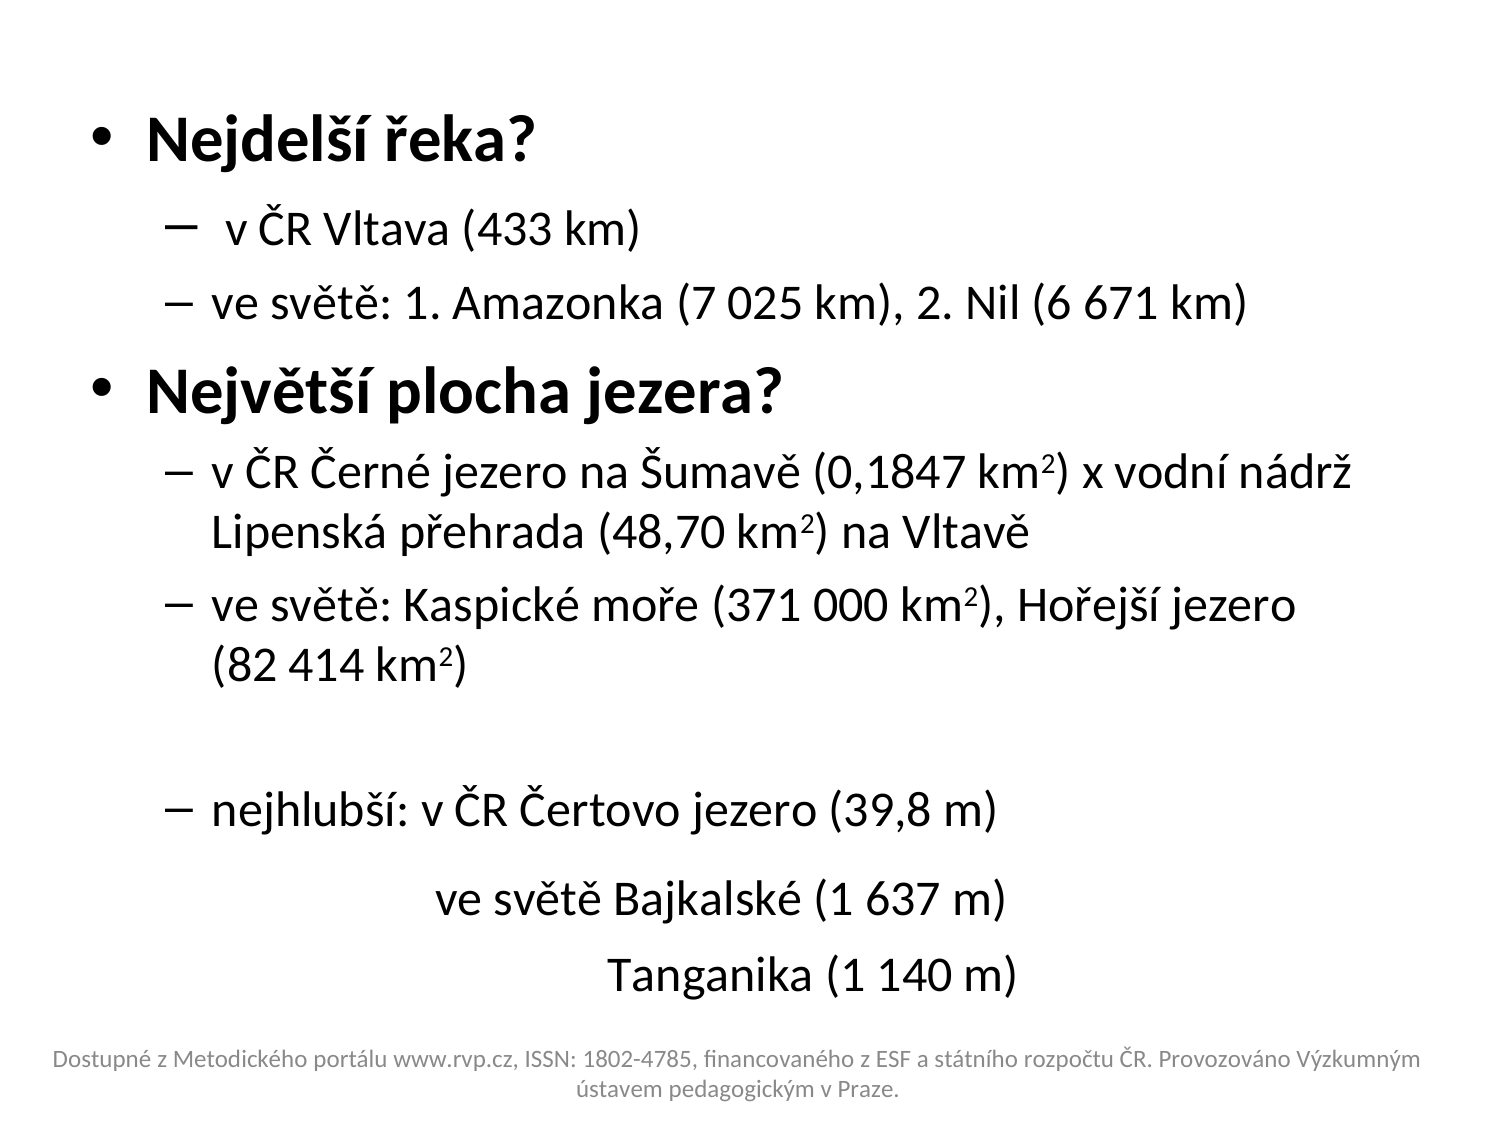

# Nejdelší řeka?
 v ČR Vltava (433 km)
ve světě: 1. Amazonka (7 025 km), 2. Nil (6 671 km)
Největší plocha jezera?
v ČR Černé jezero na Šumavě (0,1847 km2) x vodní nádrž Lipenská přehrada (48,70 km2) na Vltavě
ve světě: Kaspické moře (371 000 km2), Hořejší jezero
(82 414 km2)
nejhlubší: v ČR Čertovo jezero (39,8 m)
			 ve světě Bajkalské (1 637 m)
				 Tanganika (1 140 m)
Dostupné z Metodického portálu www.rvp.cz, ISSN: 1802-4785, financovaného z ESF a státního rozpočtu ČR. Provozováno Výzkumným ústavem pedagogickým v Praze.